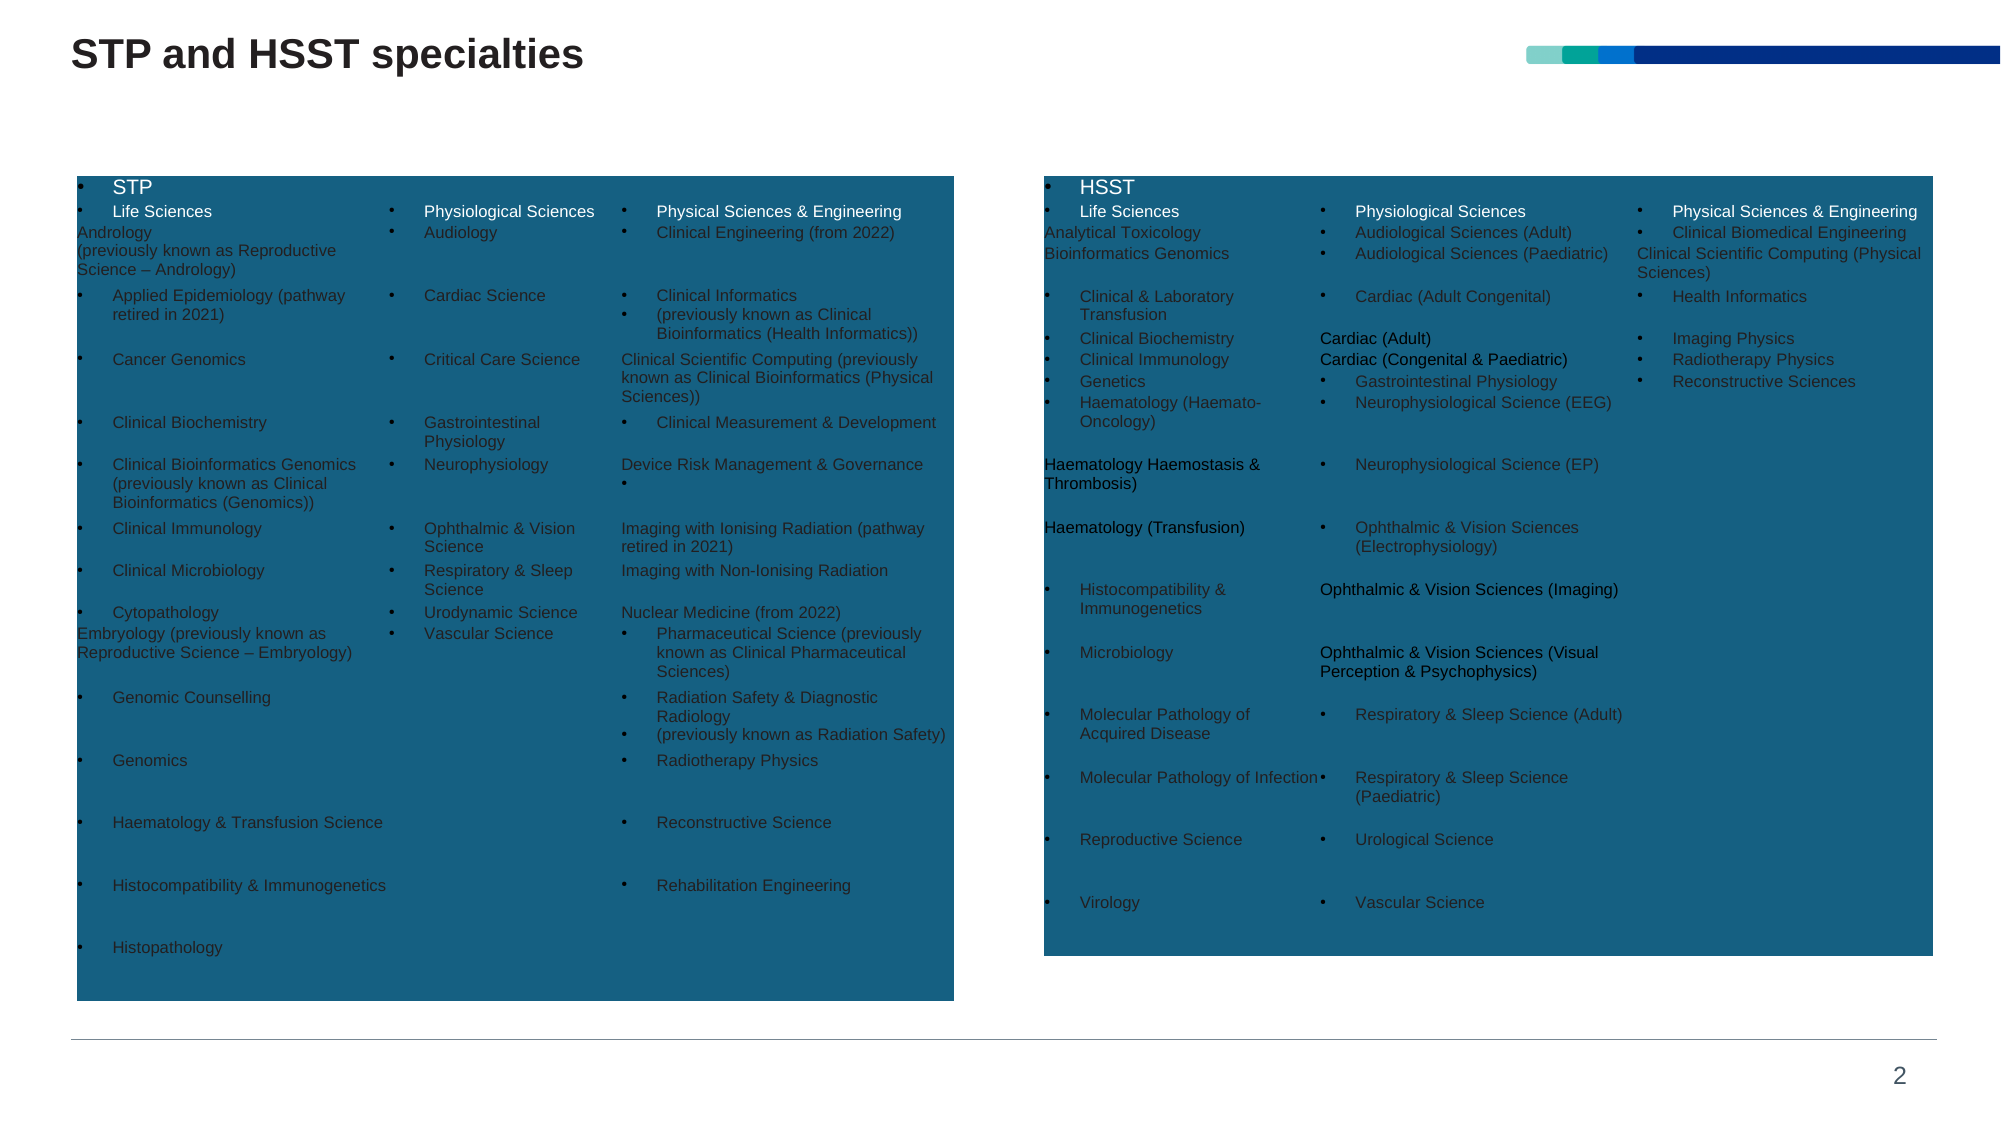

# STP and HSST specialties
| STP | | |
| --- | --- | --- |
| Life Sciences | Physiological Sciences | Physical Sciences & Engineering |
| Andrology (previously known as Reproductive Science – Andrology) | Audiology | Clinical Engineering (from 2022) |
| Applied Epidemiology (pathway retired in 2021) | Cardiac Science | Clinical Informatics (previously known as Clinical Bioinformatics (Health Informatics)) |
| Cancer Genomics | Critical Care Science | Clinical Scientific Computing (previously known as Clinical Bioinformatics (Physical Sciences)) |
| Clinical Biochemistry | Gastrointestinal Physiology | Clinical Measurement & Development |
| Clinical Bioinformatics Genomics (previously known as Clinical Bioinformatics (Genomics)) | Neurophysiology | Device Risk Management & Governance |
| Clinical Immunology | Ophthalmic & Vision Science | Imaging with Ionising Radiation (pathway retired in 2021) |
| Clinical Microbiology | Respiratory & Sleep Science | Imaging with Non-Ionising Radiation |
| Cytopathology | Urodynamic Science | Nuclear Medicine (from 2022) |
| Embryology (previously known as Reproductive Science – Embryology) | Vascular Science | Pharmaceutical Science (previously known as Clinical Pharmaceutical Sciences) |
| Genomic Counselling | | Radiation Safety & Diagnostic Radiology (previously known as Radiation Safety) |
| Genomics | | Radiotherapy Physics |
| Haematology & Transfusion Science | | Reconstructive Science |
| Histocompatibility & Immunogenetics | | Rehabilitation Engineering |
| Histopathology | | |
| HSST | | |
| --- | --- | --- |
| Life Sciences | Physiological Sciences | Physical Sciences & Engineering |
| Analytical Toxicology | Audiological Sciences (Adult) | Clinical Biomedical Engineering |
| Bioinformatics Genomics | Audiological Sciences (Paediatric) | Clinical Scientific Computing (Physical Sciences) |
| Clinical & Laboratory Transfusion | Cardiac (Adult Congenital) | Health Informatics |
| Clinical Biochemistry | Cardiac (Adult) | Imaging Physics |
| Clinical Immunology | Cardiac (Congenital & Paediatric) | Radiotherapy Physics |
| Genetics | Gastrointestinal Physiology | Reconstructive Sciences |
| Haematology (Haemato-Oncology) | Neurophysiological Science (EEG) | |
| Haematology Haemostasis & Thrombosis) | Neurophysiological Science (EP) | |
| Haematology (Transfusion) | Ophthalmic & Vision Sciences (Electrophysiology) | |
| Histocompatibility & Immunogenetics | Ophthalmic & Vision Sciences (Imaging) | |
| Microbiology | Ophthalmic & Vision Sciences (Visual Perception & Psychophysics) | |
| Molecular Pathology of Acquired Disease | Respiratory & Sleep Science (Adult) | |
| Molecular Pathology of Infection | Respiratory & Sleep Science (Paediatric) | |
| Reproductive Science | Urological Science | |
| Virology | Vascular Science | |